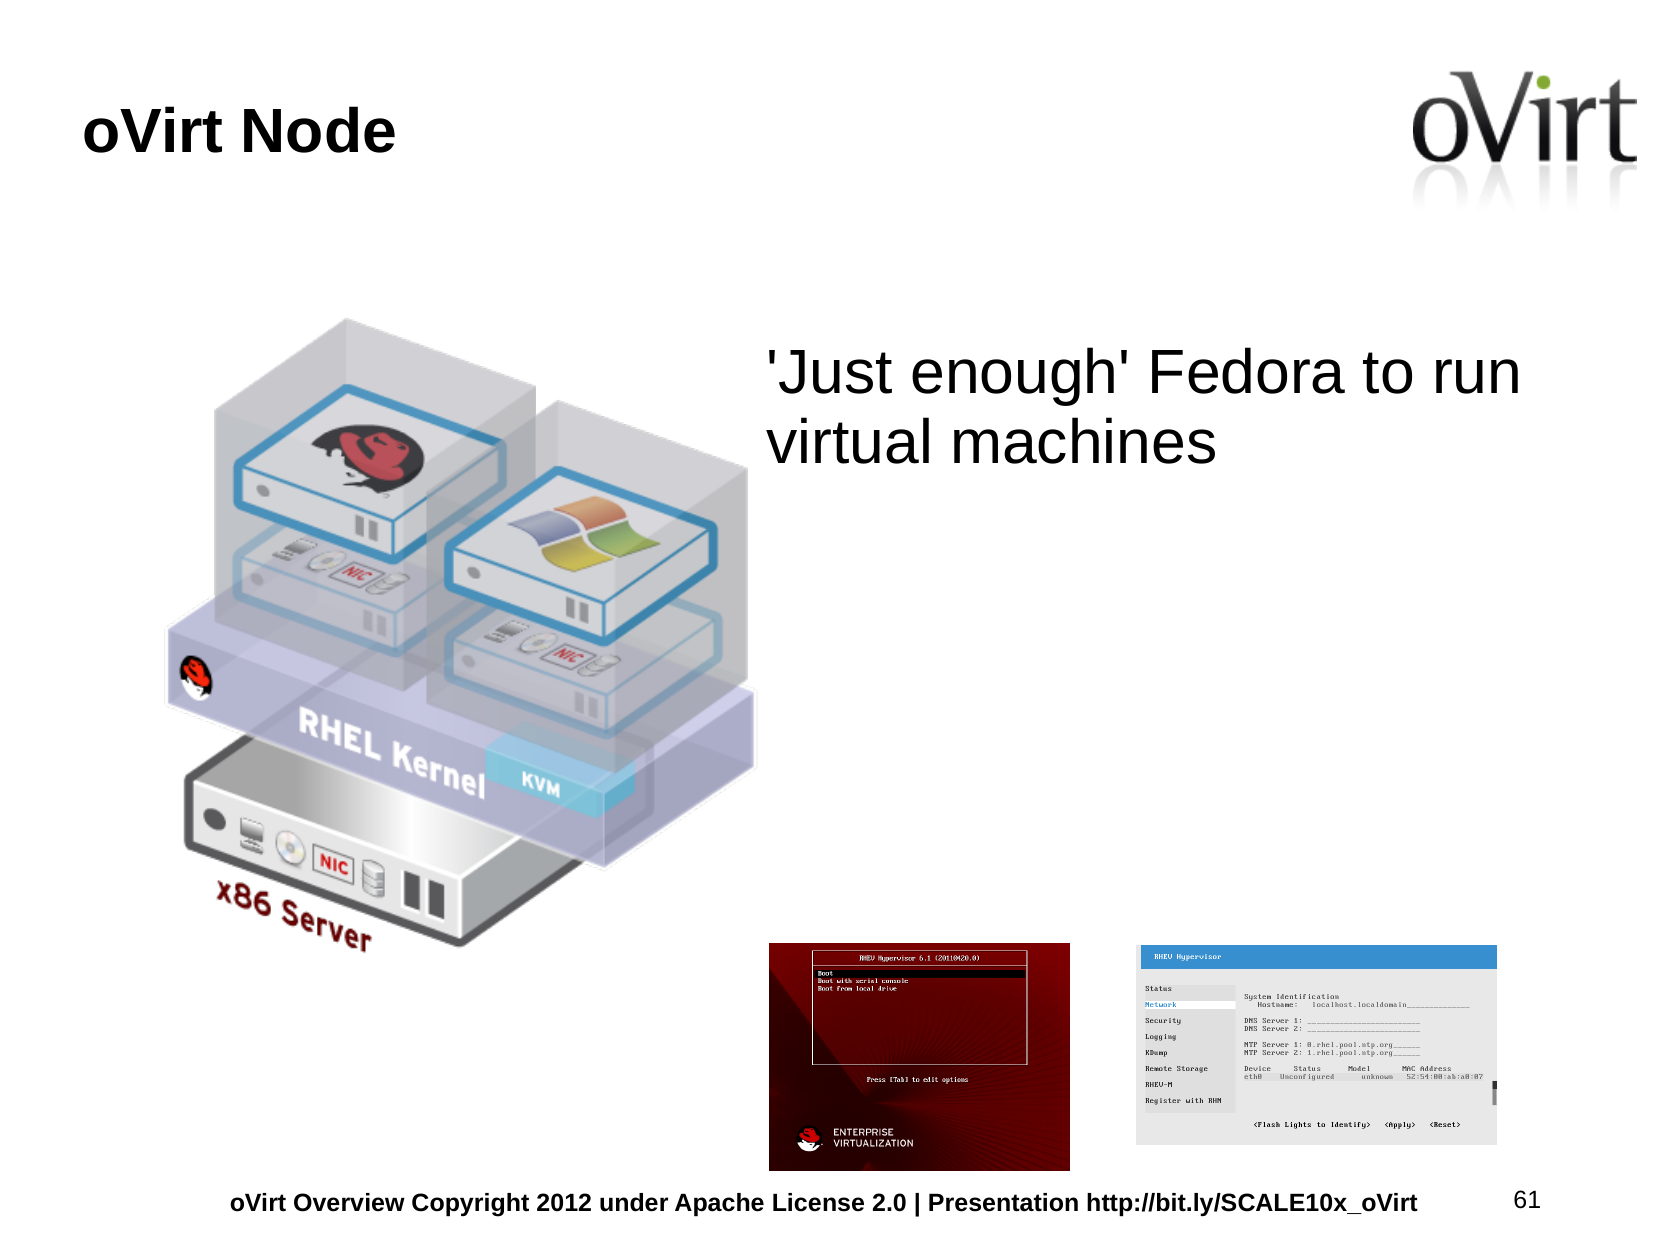

# oVirt Node
'Just enough' Fedora to run virtual machines